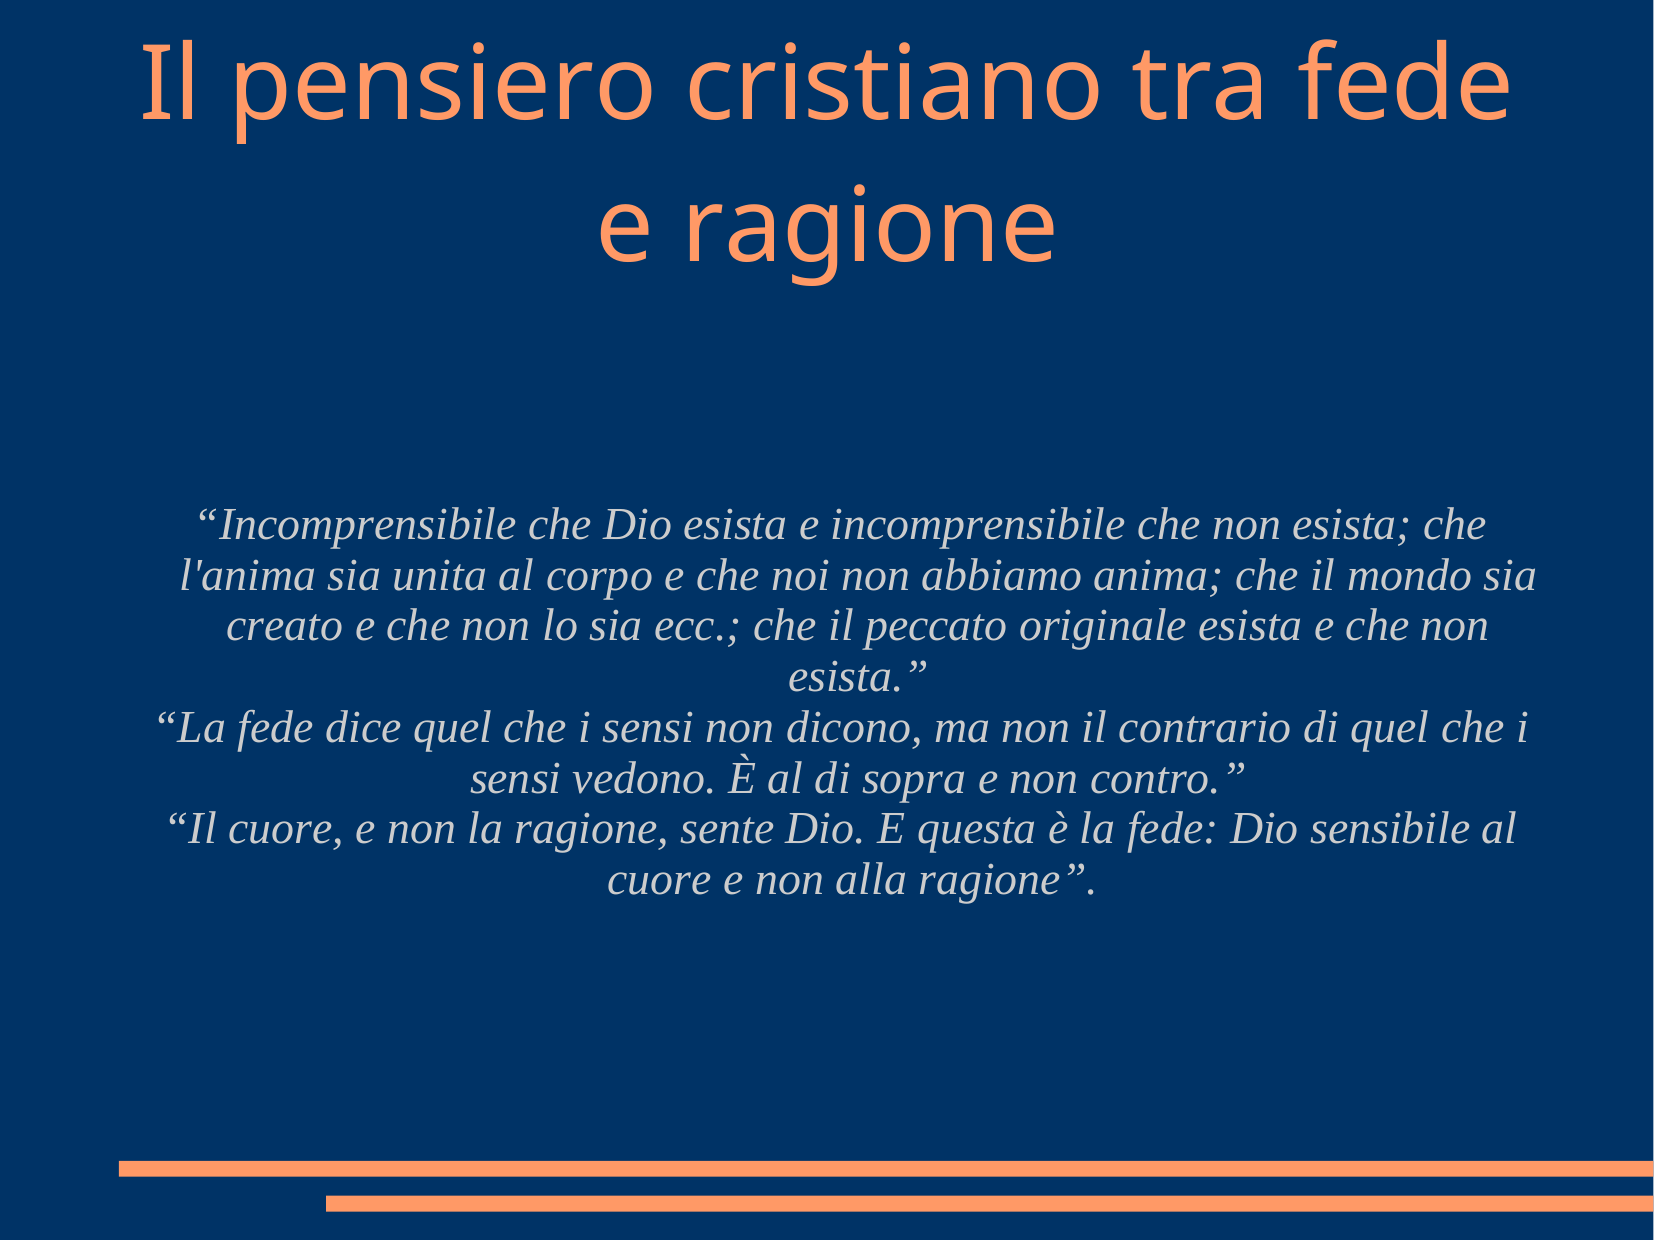

# Il pensiero cristiano tra fede e ragione
“Incomprensibile che Dio esista e incomprensibile che non esista; che l'anima sia unita al corpo e che noi non abbiamo anima; che il mondo sia creato e che non lo sia ecc.; che il peccato originale esista e che non esista.”
“La fede dice quel che i sensi non dicono, ma non il contrario di quel che i sensi vedono. È al di sopra e non contro.”
“Il cuore, e non la ragione, sente Dio. E questa è la fede: Dio sensibile al cuore e non alla ragione”.